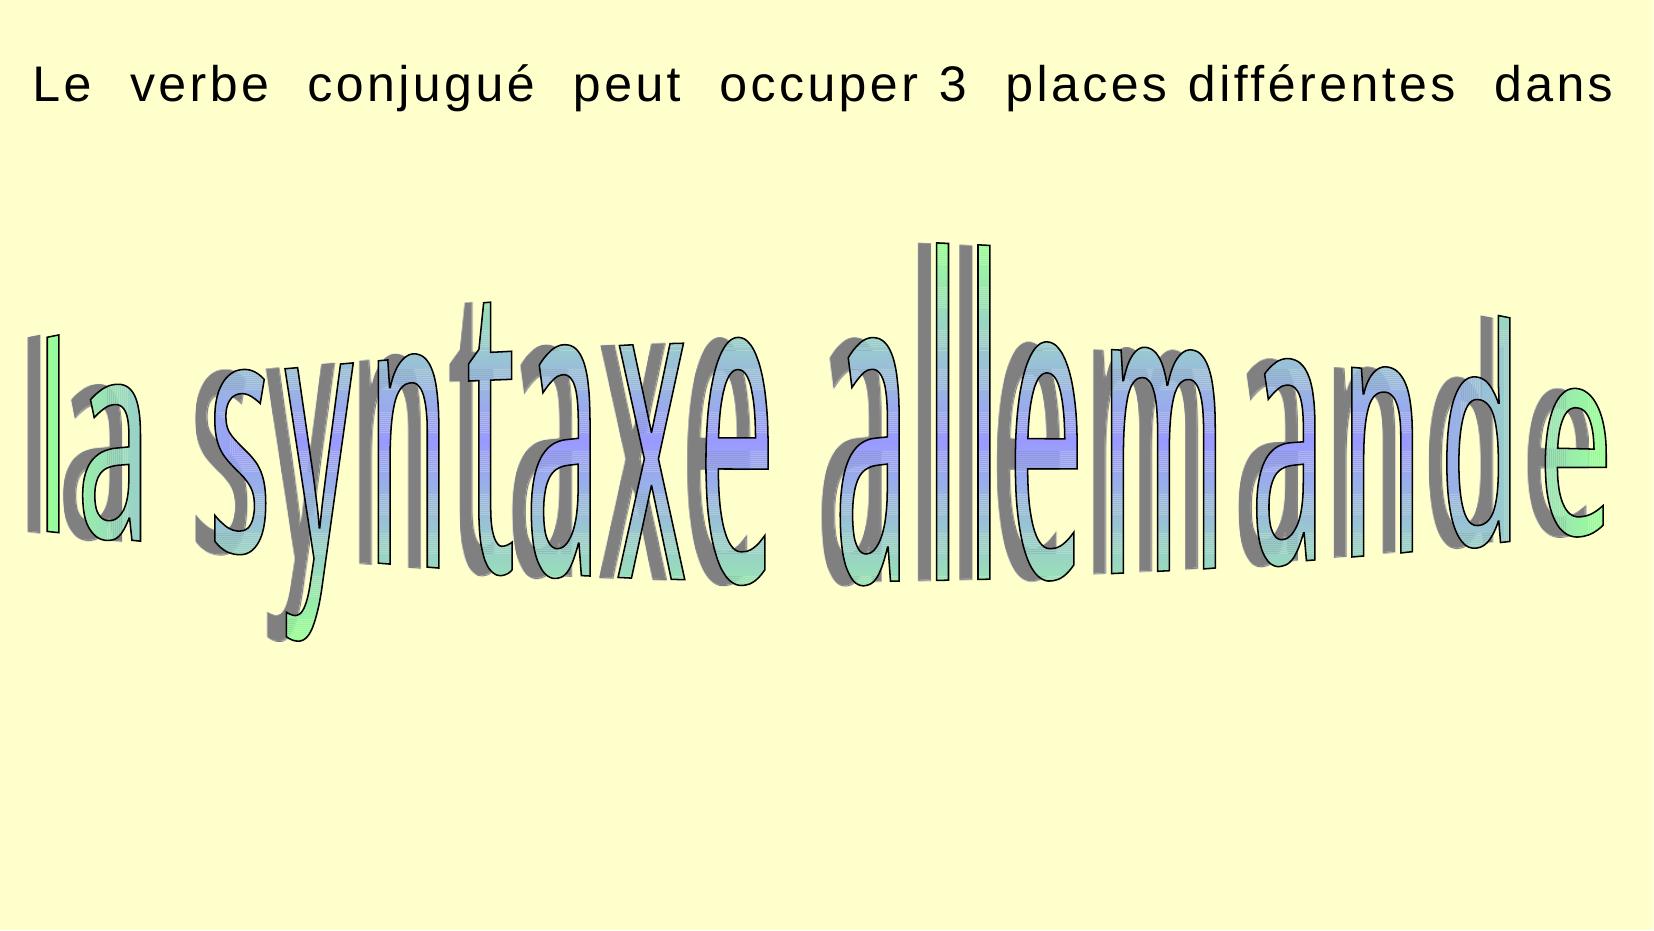

Le verbe conjugué peut occuper 3  places différentes dans
la syntaxe allemande